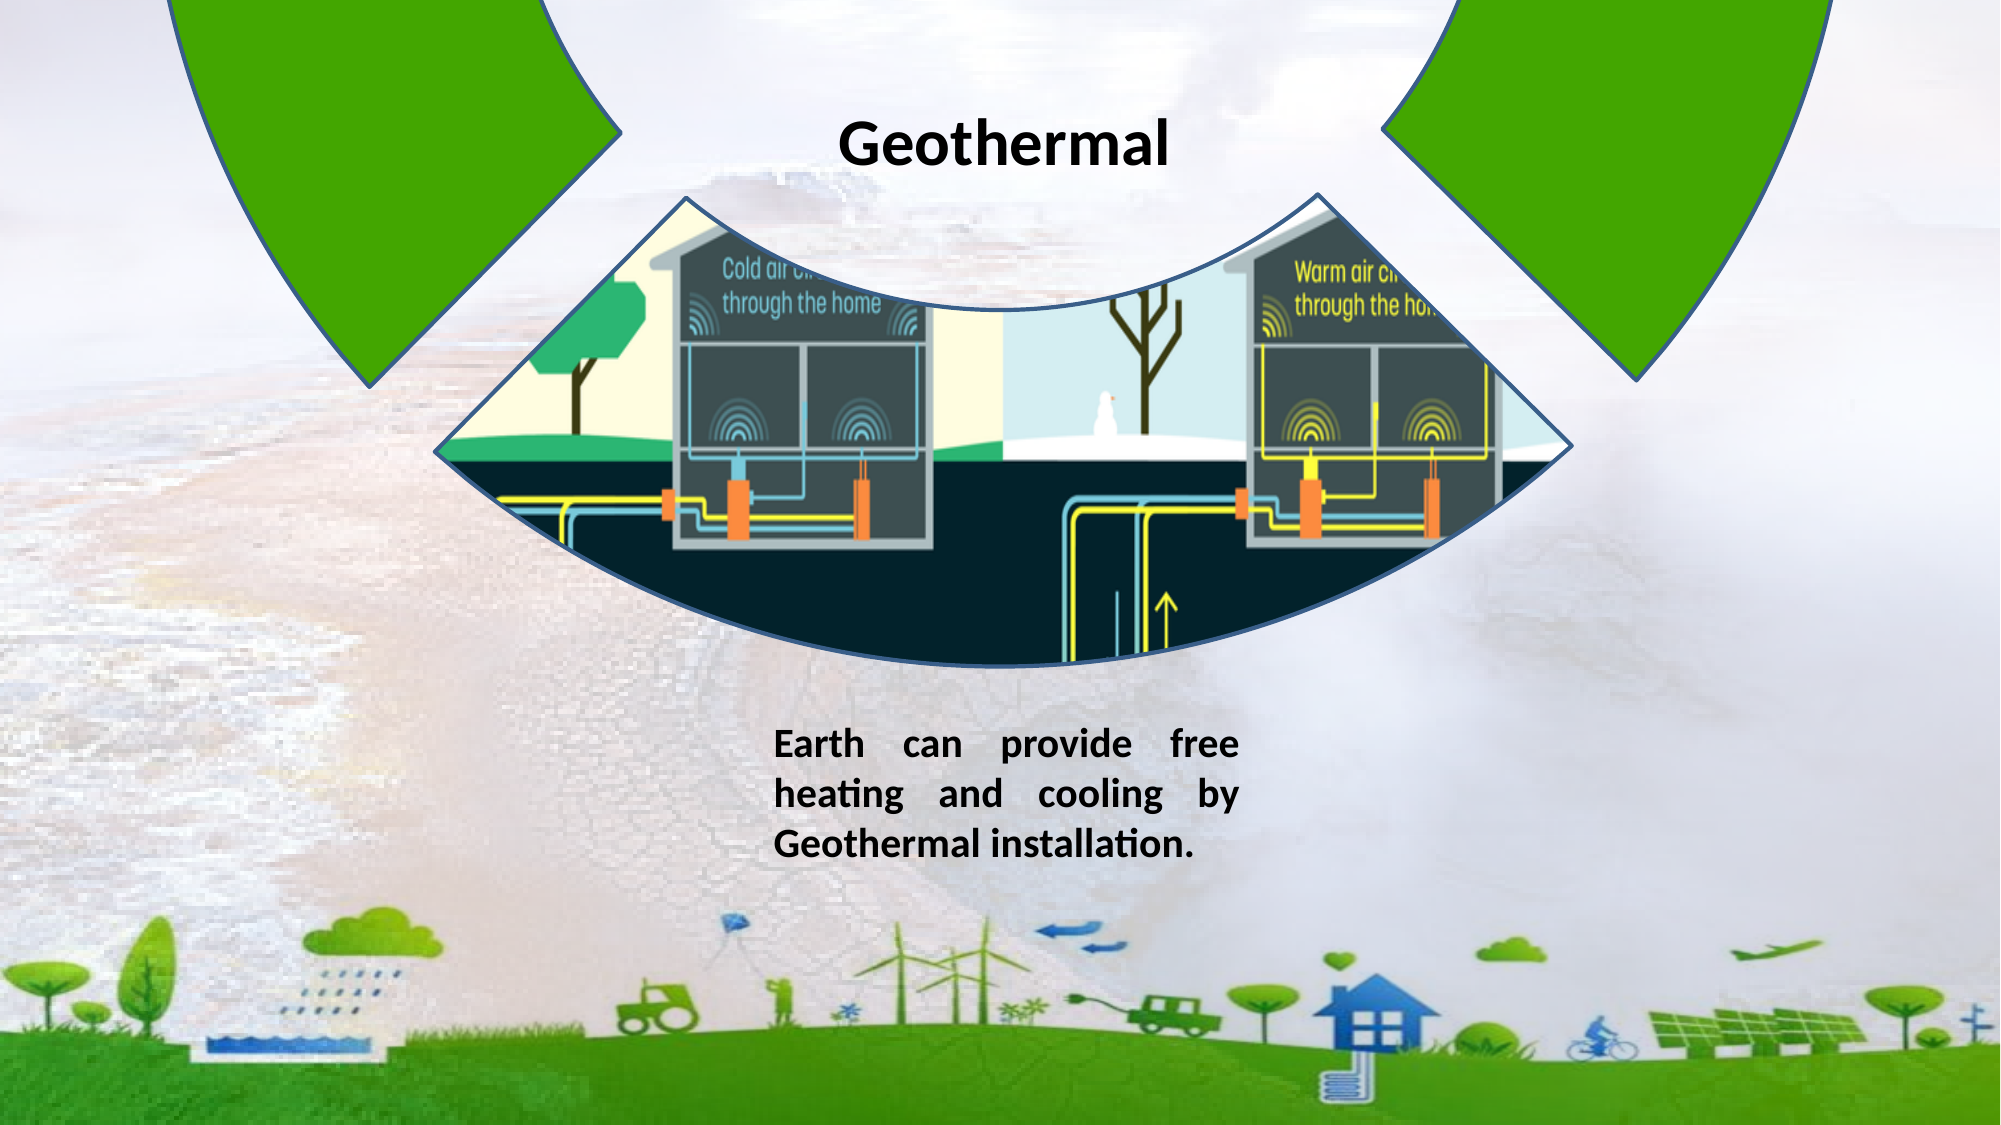

Geothermal
Earth can provide free heating and cooling by Geothermal installation.